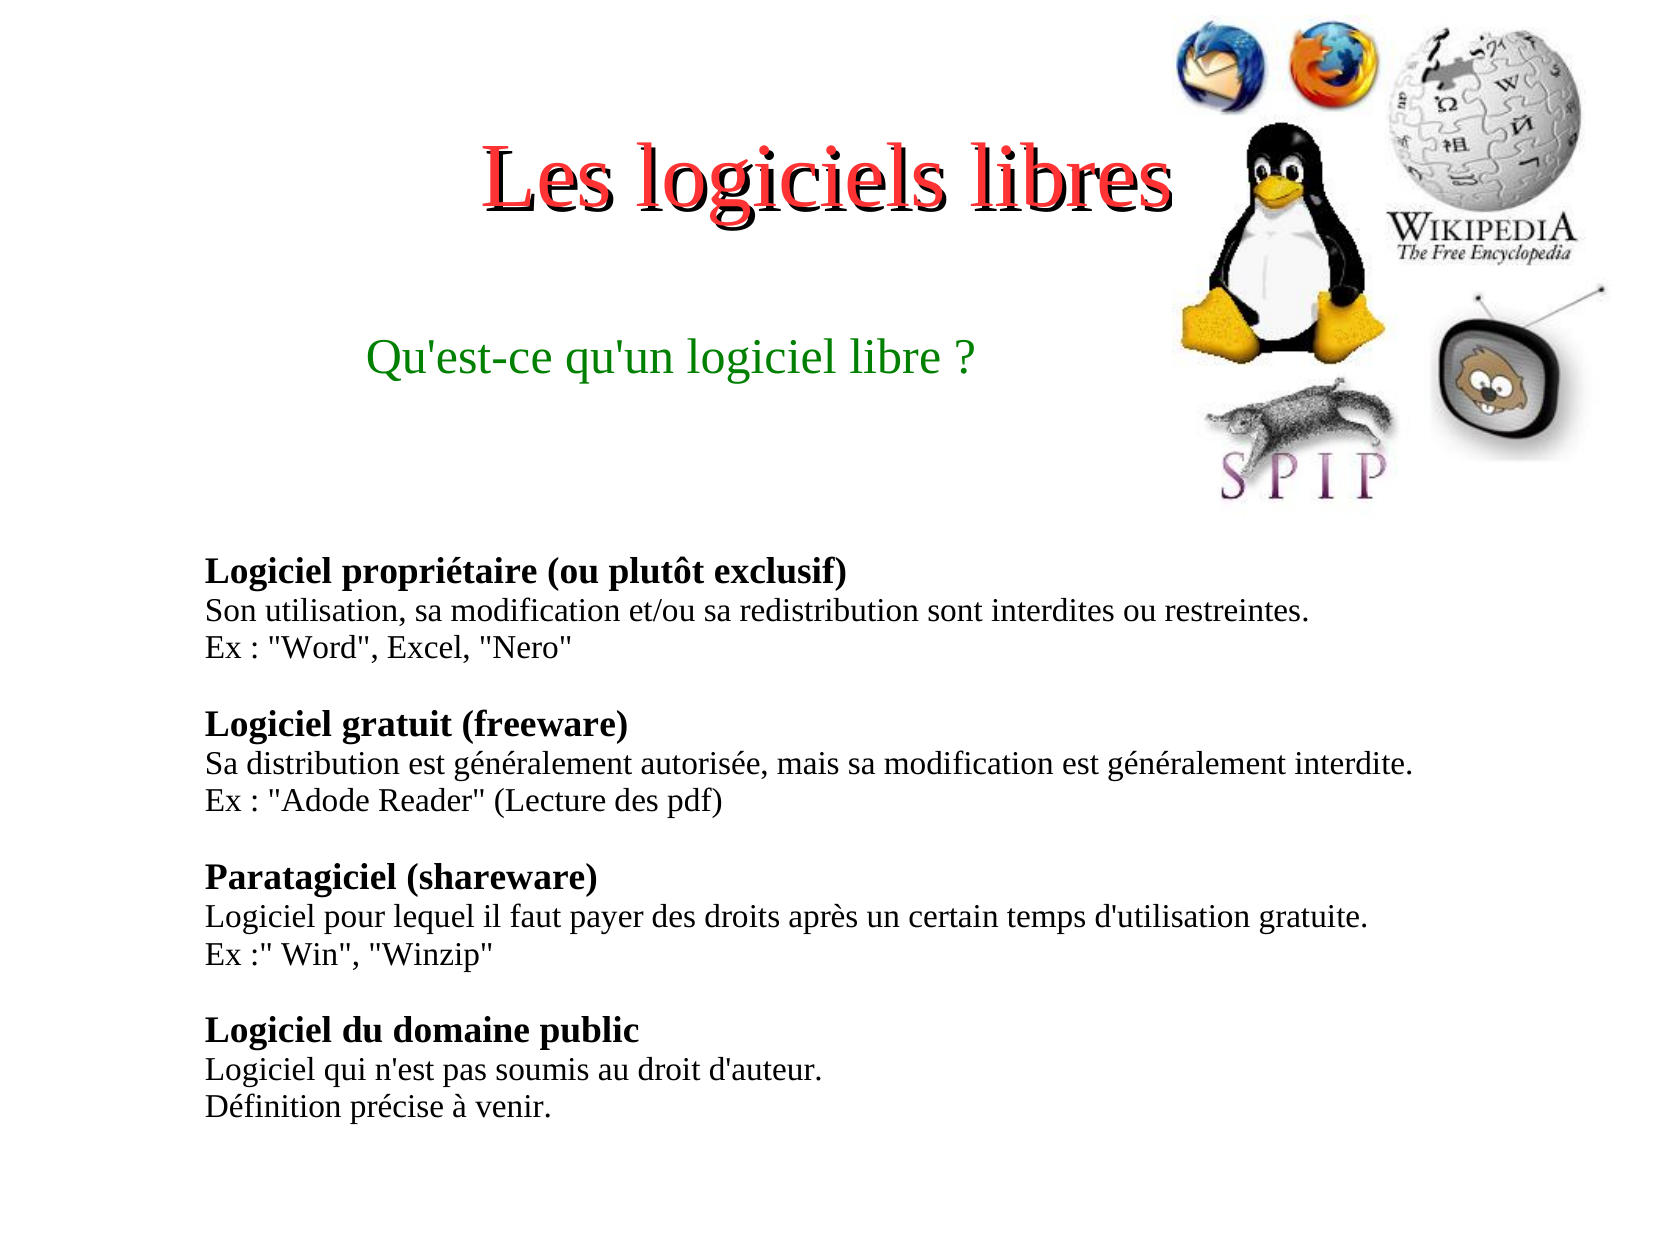

# Les logiciels libres
Qu'est-ce qu'un logiciel libre ?
Logiciel propriétaire (ou plutôt exclusif)
Son utilisation, sa modification et/ou sa redistribution sont interdites ou restreintes.
Ex : "Word", Excel, "Nero"
Logiciel gratuit (freeware)
Sa distribution est généralement autorisée, mais sa modification est généralement interdite.
Ex : "Adode Reader" (Lecture des pdf)
Paratagiciel (shareware)
Logiciel pour lequel il faut payer des droits après un certain temps d'utilisation gratuite.
Ex :" Win", "Winzip"
Logiciel du domaine public
Logiciel qui n'est pas soumis au droit d'auteur.
Définition précise à venir.